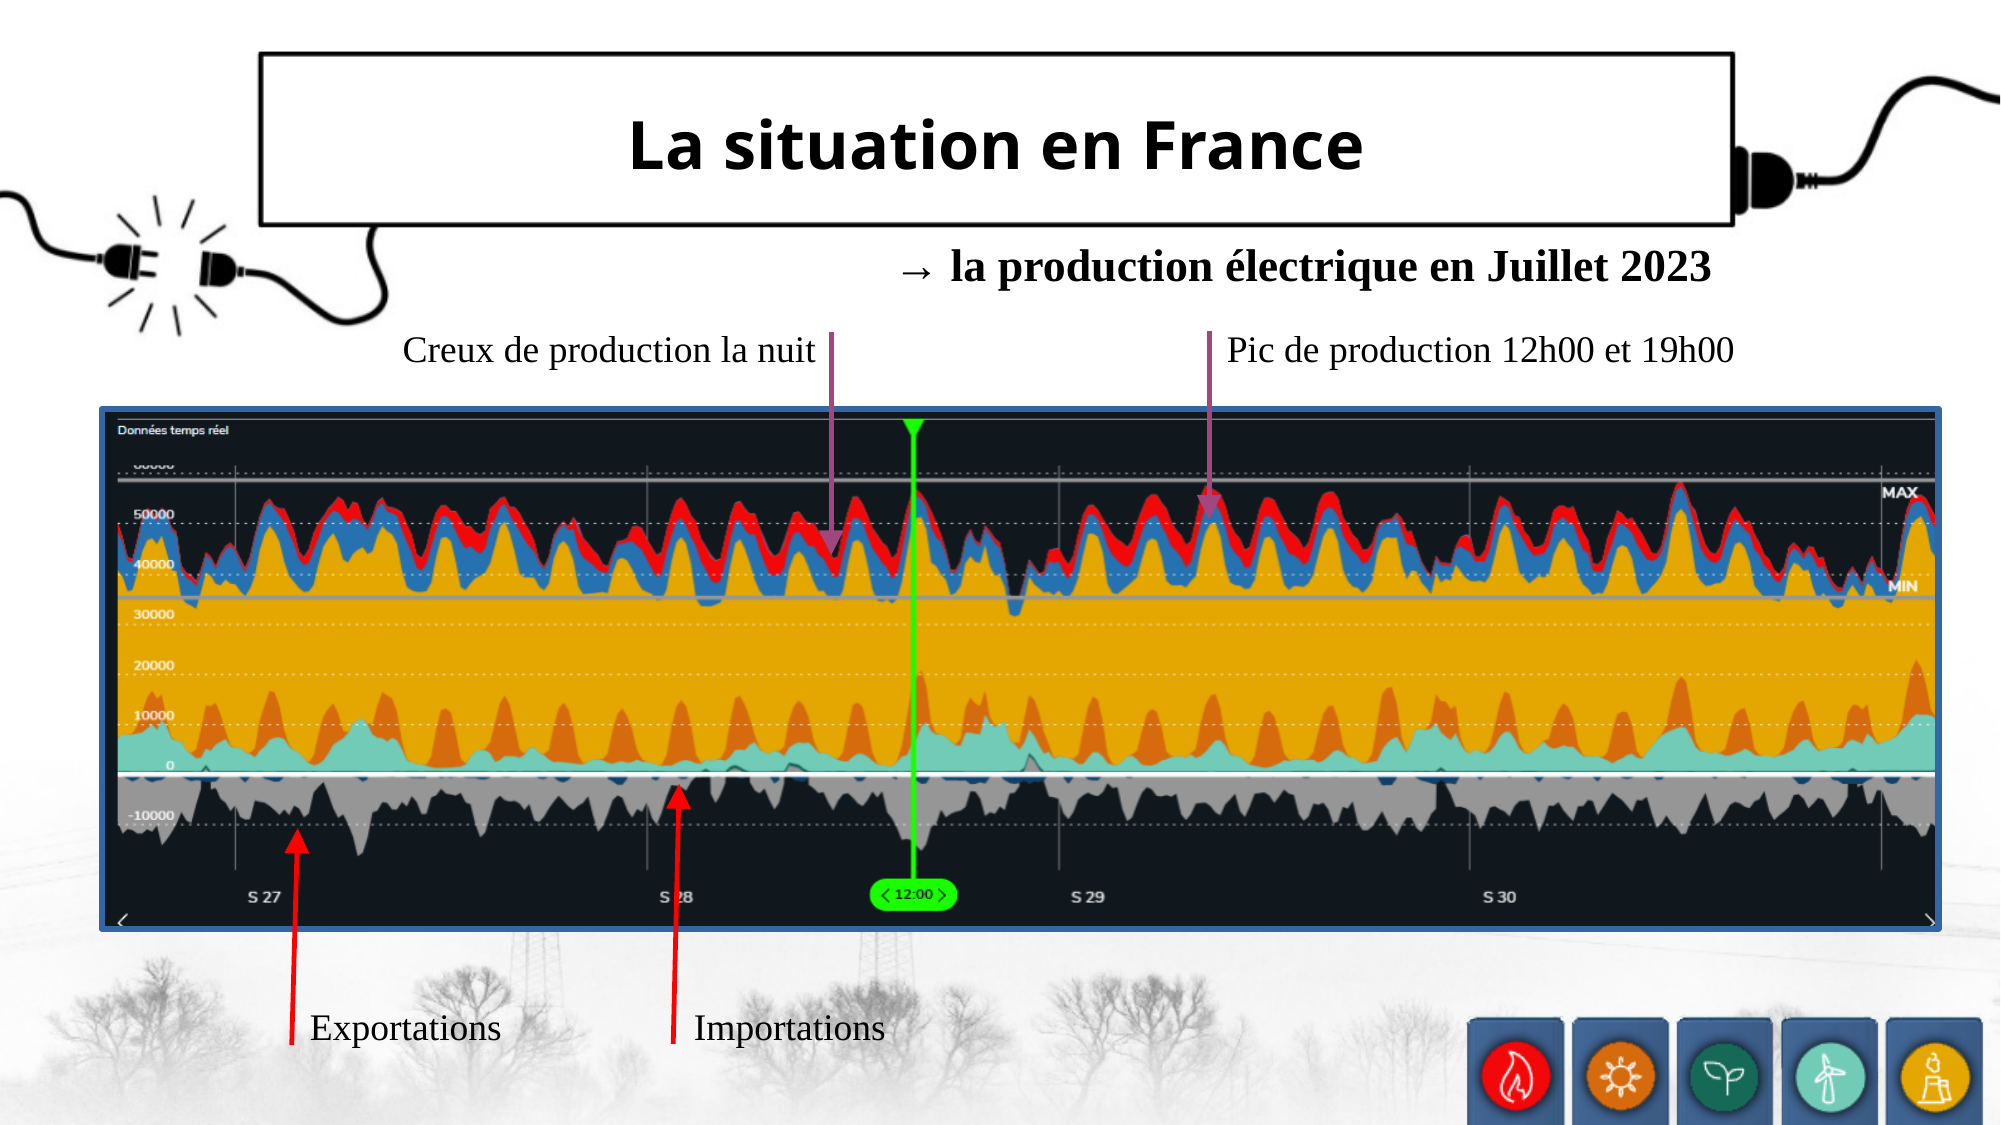

La situation en France
→ la production électrique en Juillet 2023
Creux de production la nuit
Pic de production 12h00 et 19h00
Exportations
Importations